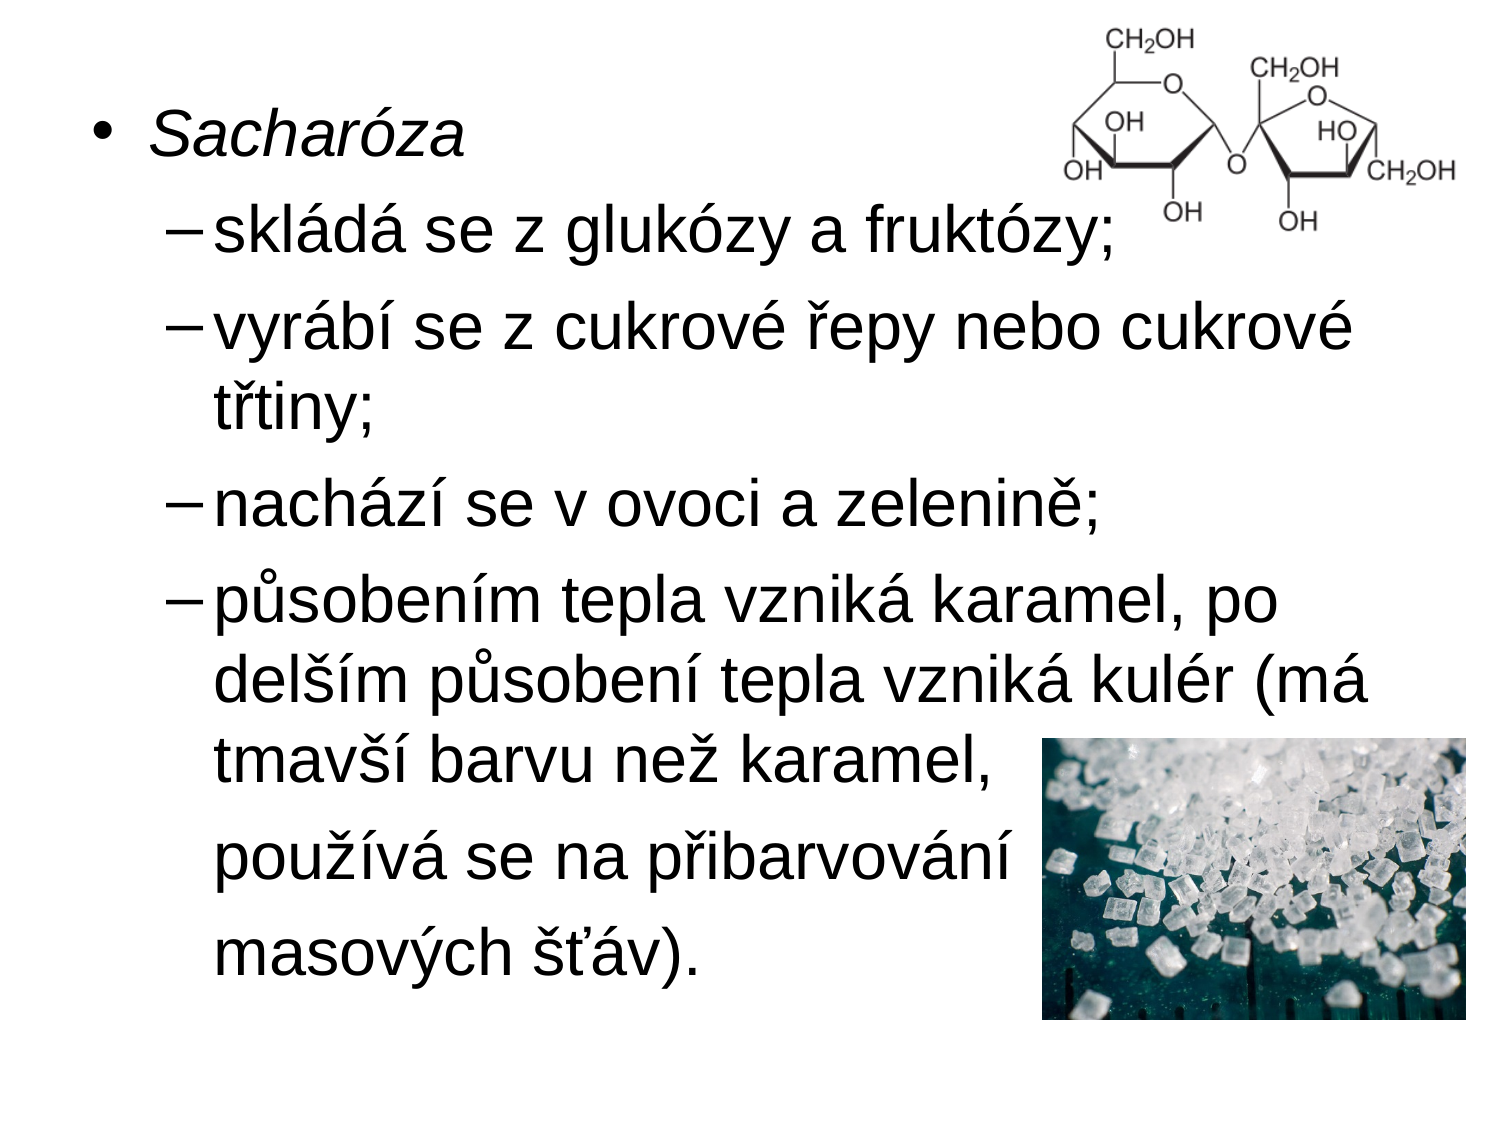

# Sacharóza
skládá se z glukózy a fruktózy;
vyrábí se z cukrové řepy nebo cukrové třtiny;
nachází se v ovoci a zelenině;
působením tepla vzniká karamel, po delším působení tepla vzniká kulér (má tmavší barvu než karamel,
	používá se na přibarvování
	masových šťáv).